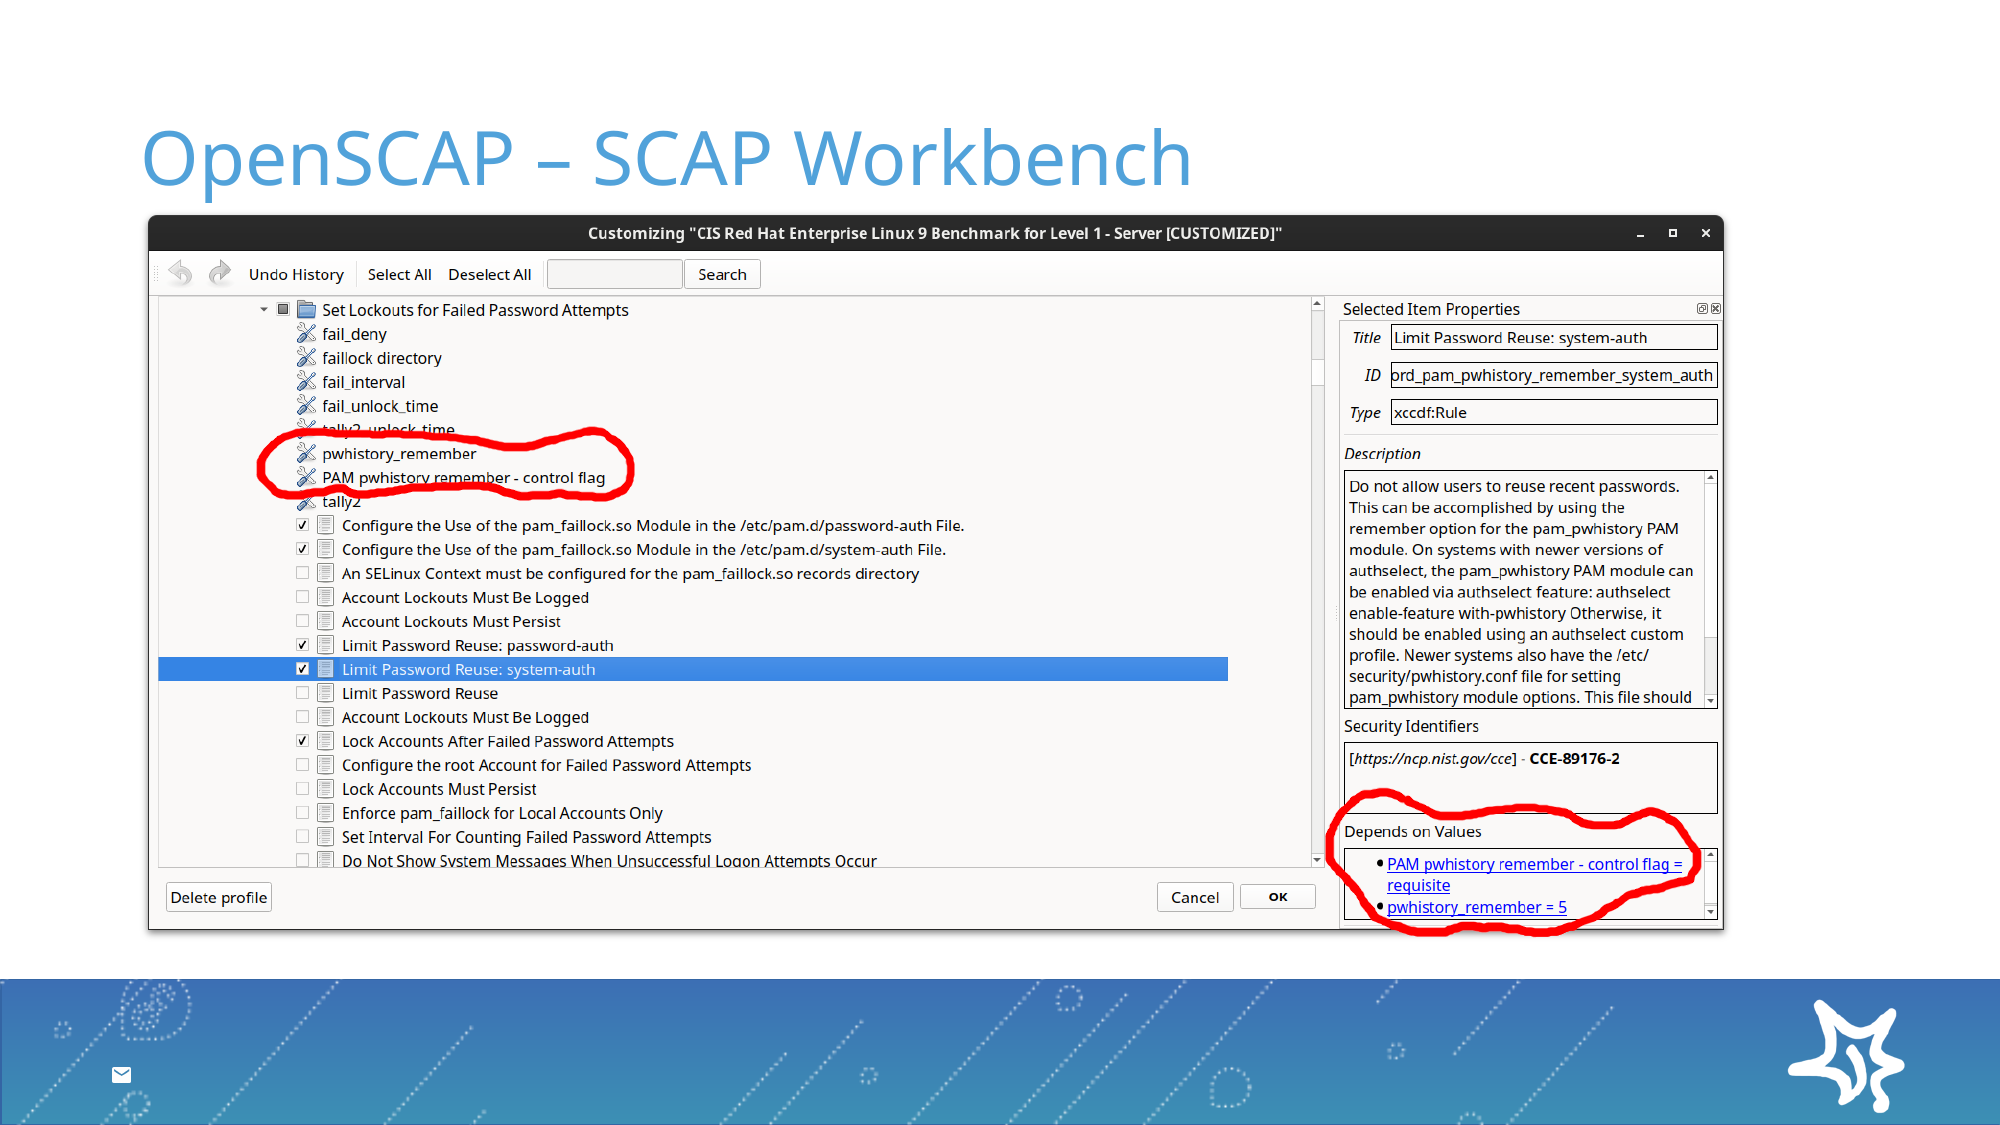

# OpenSCAP – SCAP Workbench
dnf install